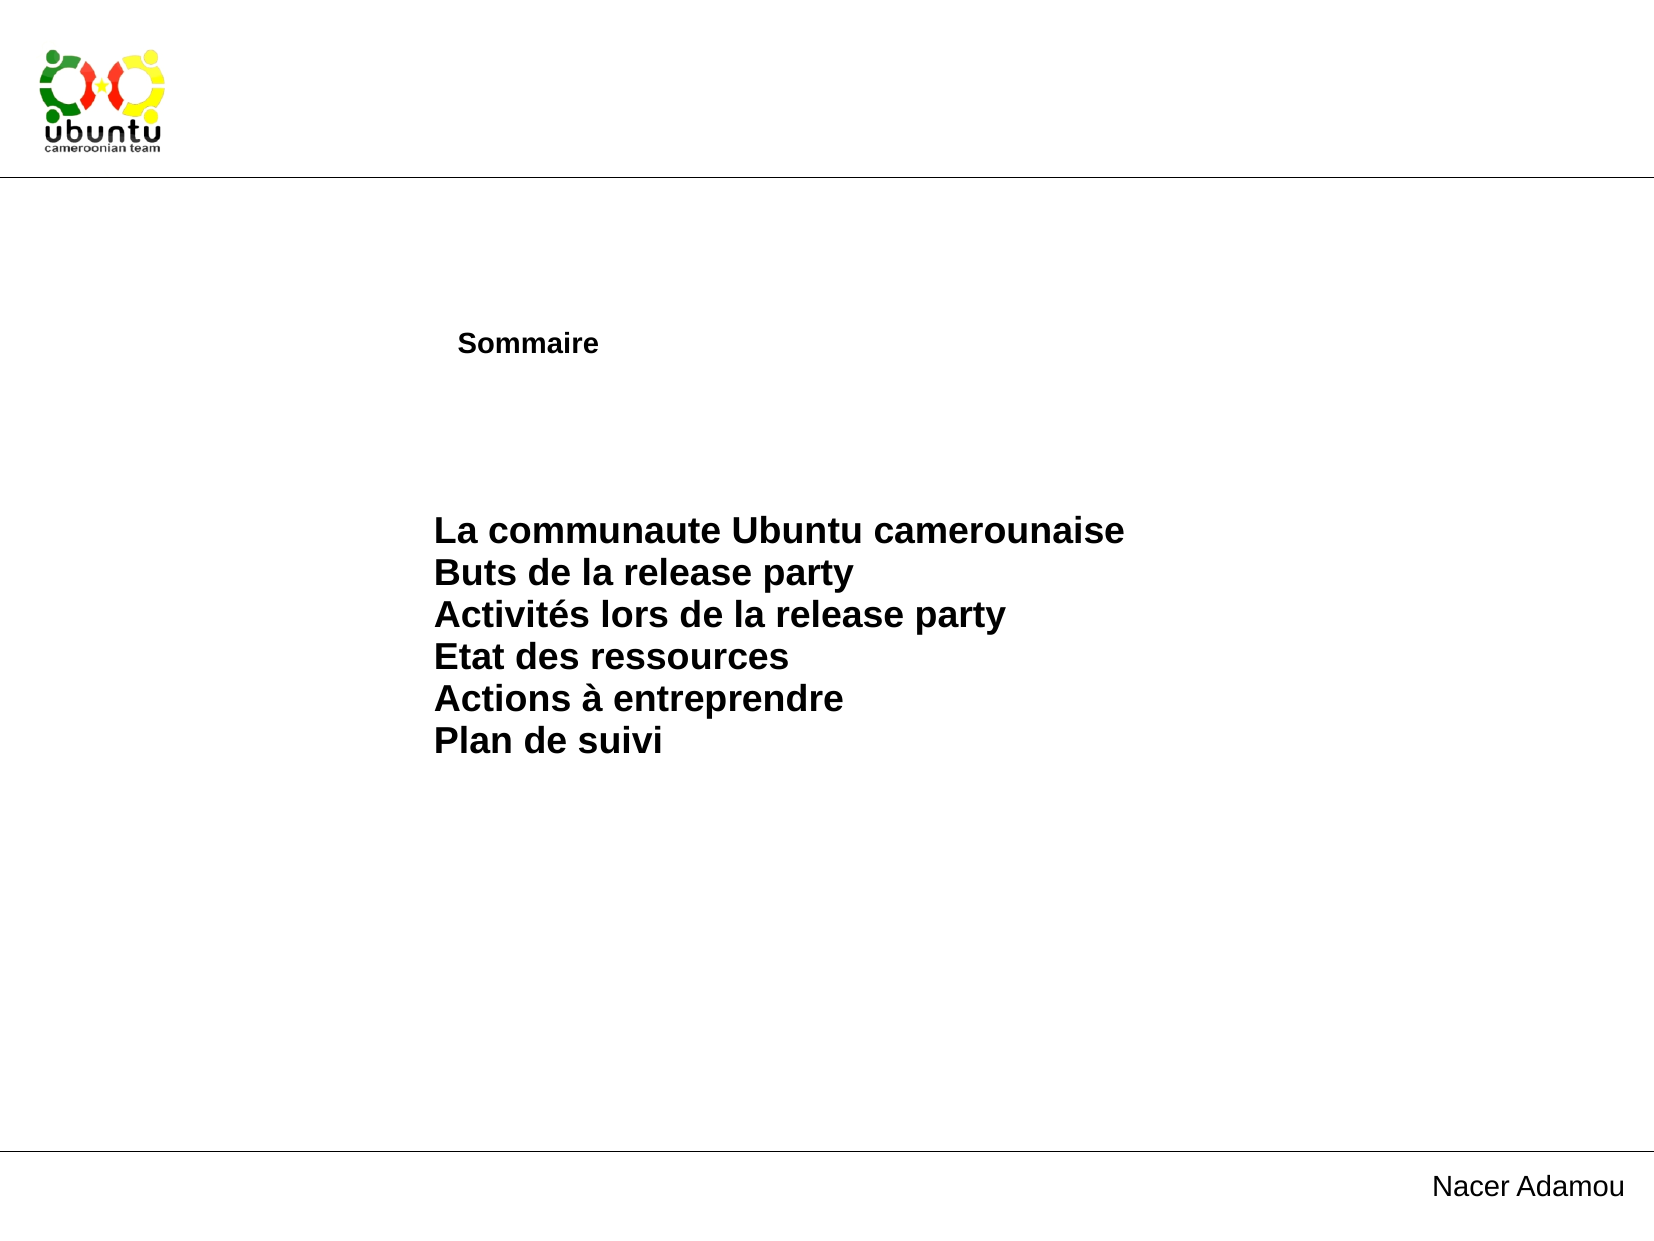

Sommaire
La communaute Ubuntu camerounaise
Buts de la release party
Activités lors de la release party
Etat des ressources
Actions à entreprendre
Plan de suivi
Nacer Adamou